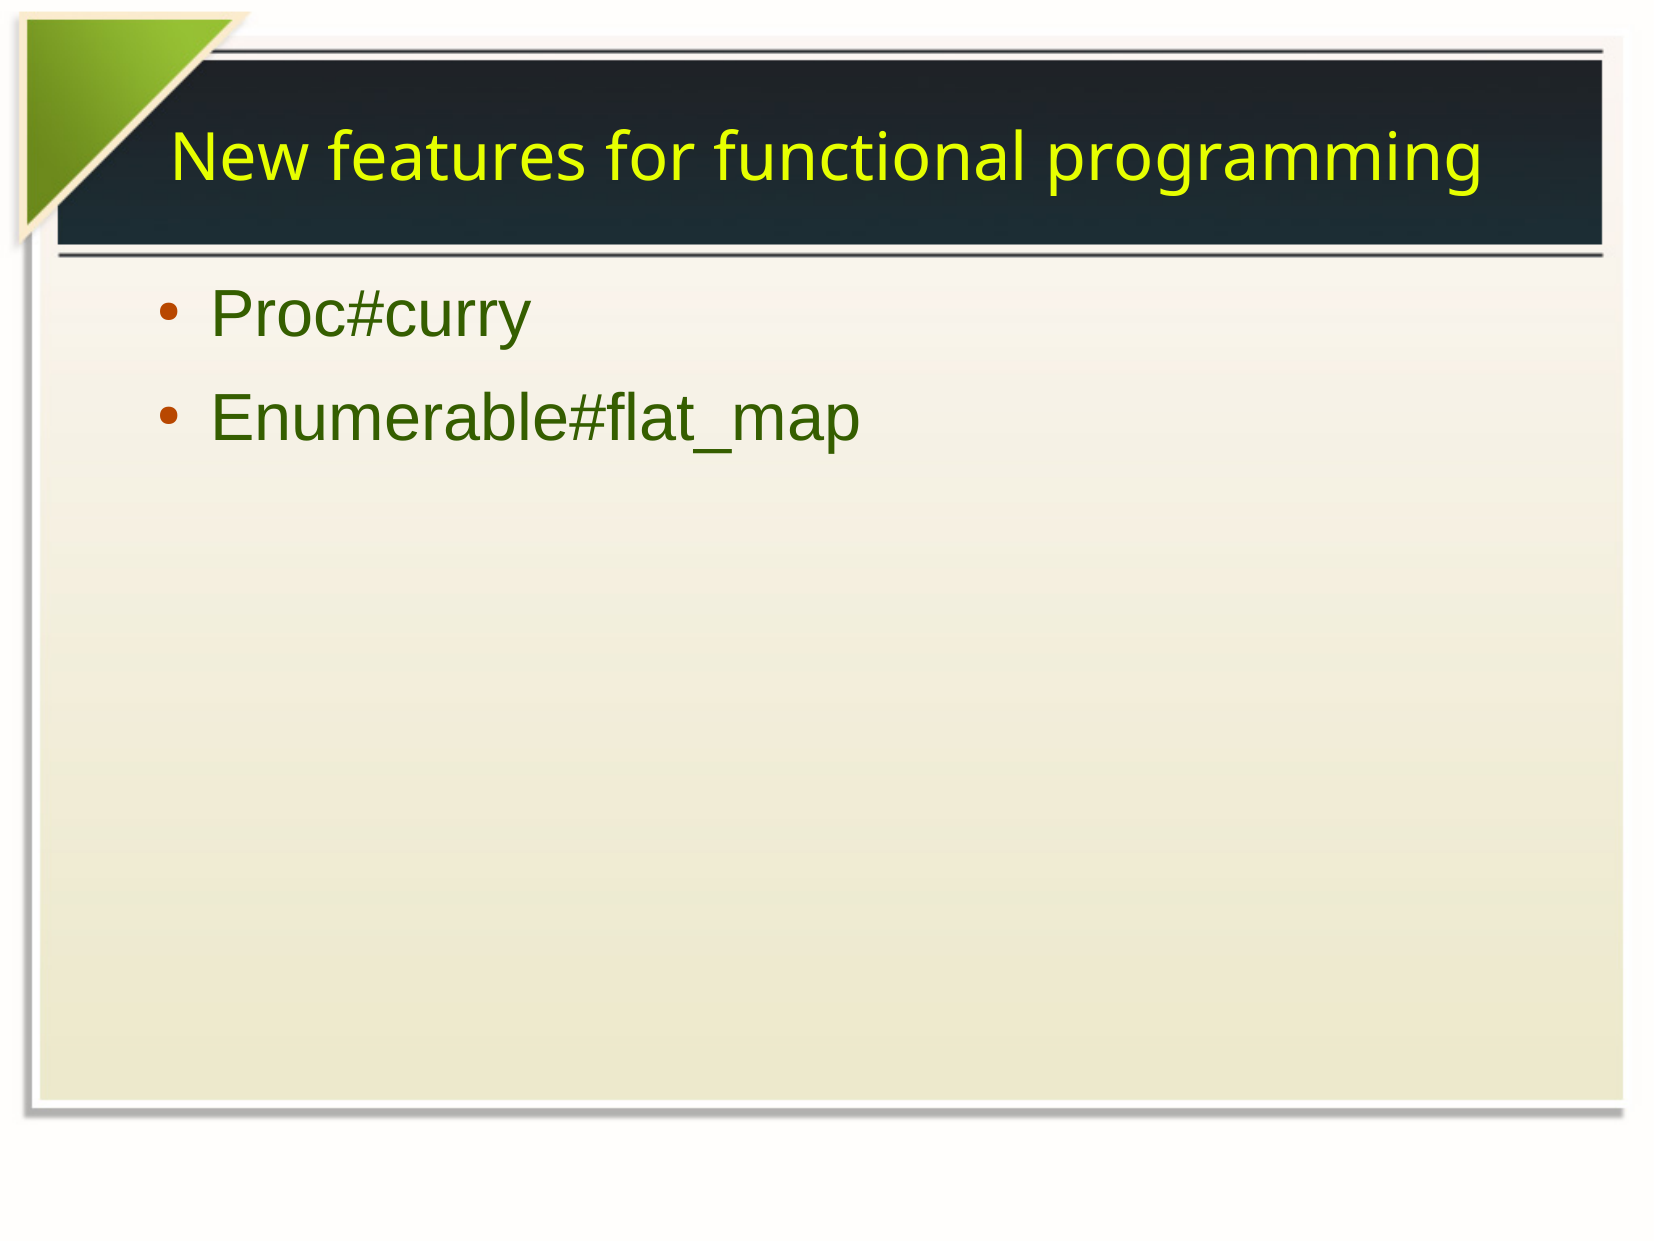

# New features for functional programming
Proc#curry
Enumerable#flat_map